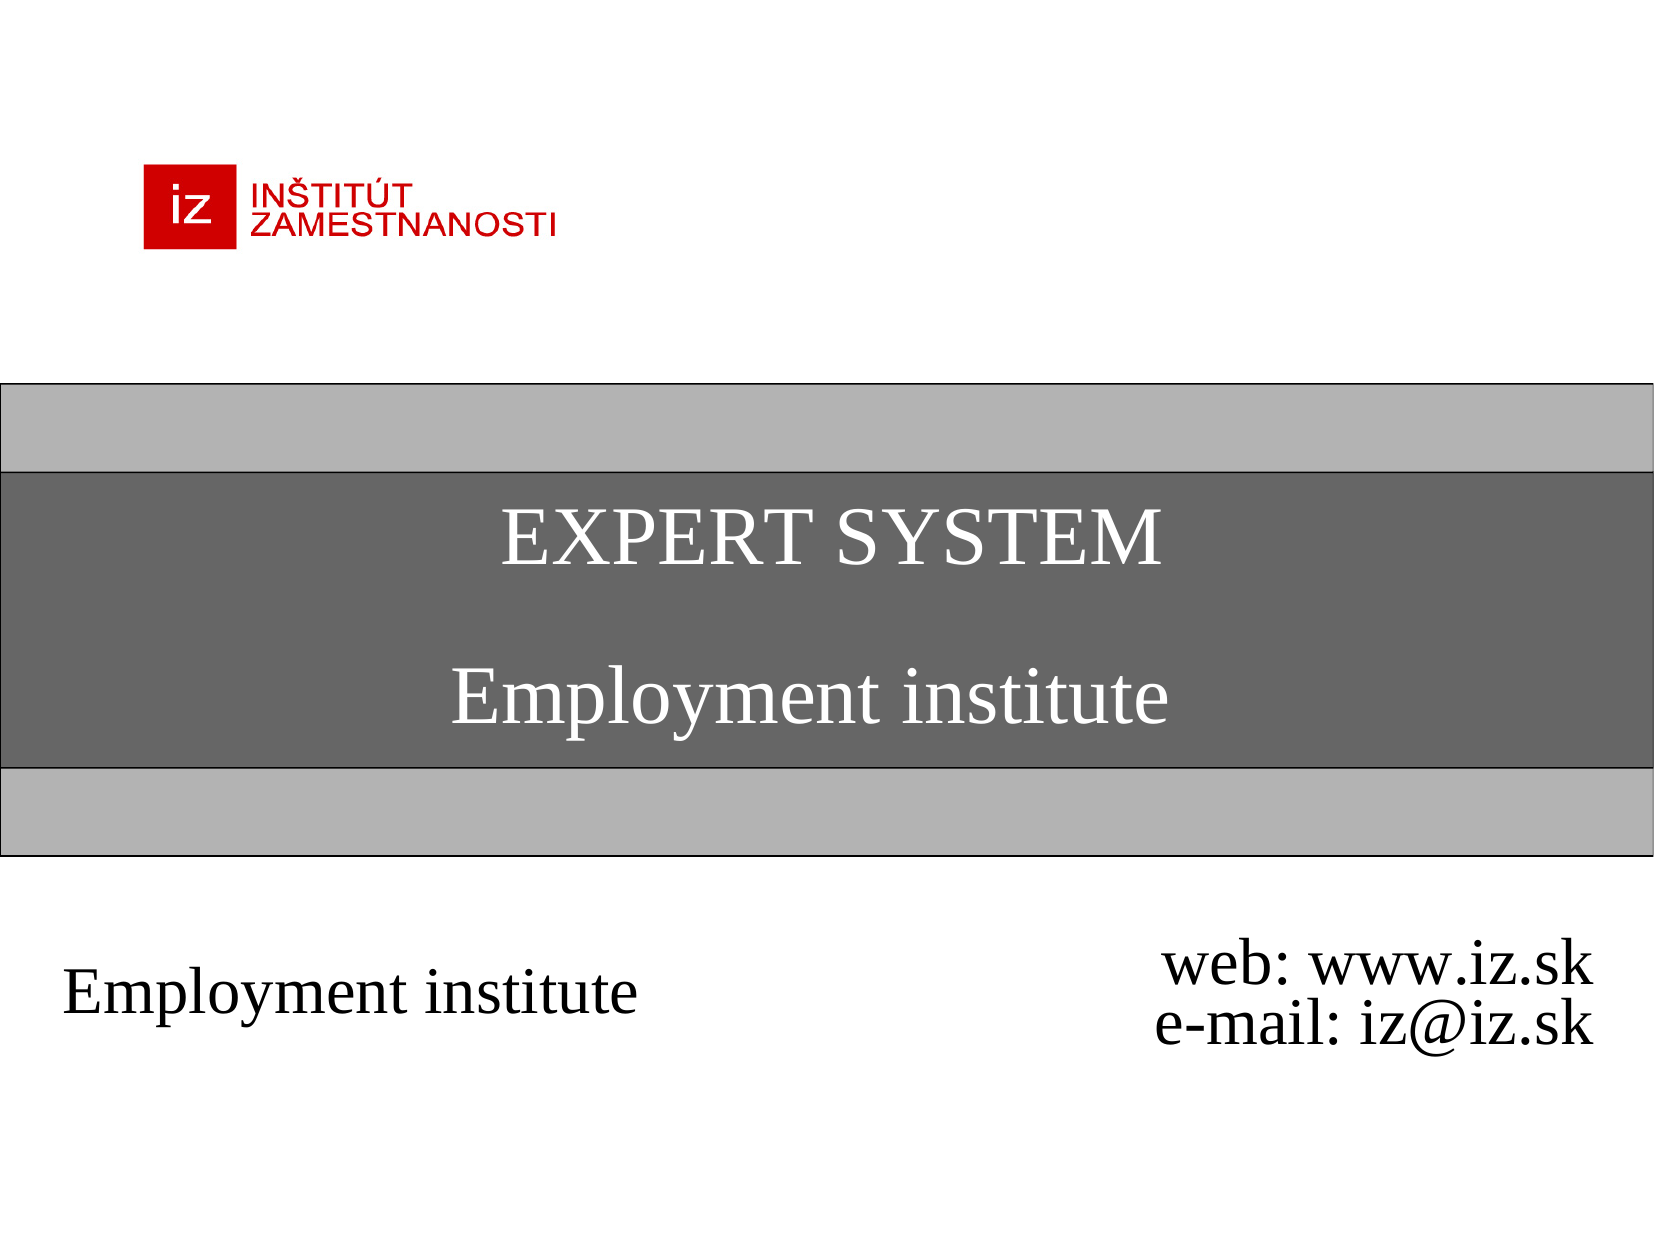

EXPERT SYSTEM
 Employment institute
# Employment institute
web: www.iz.sk
e-mail: iz@iz.sk